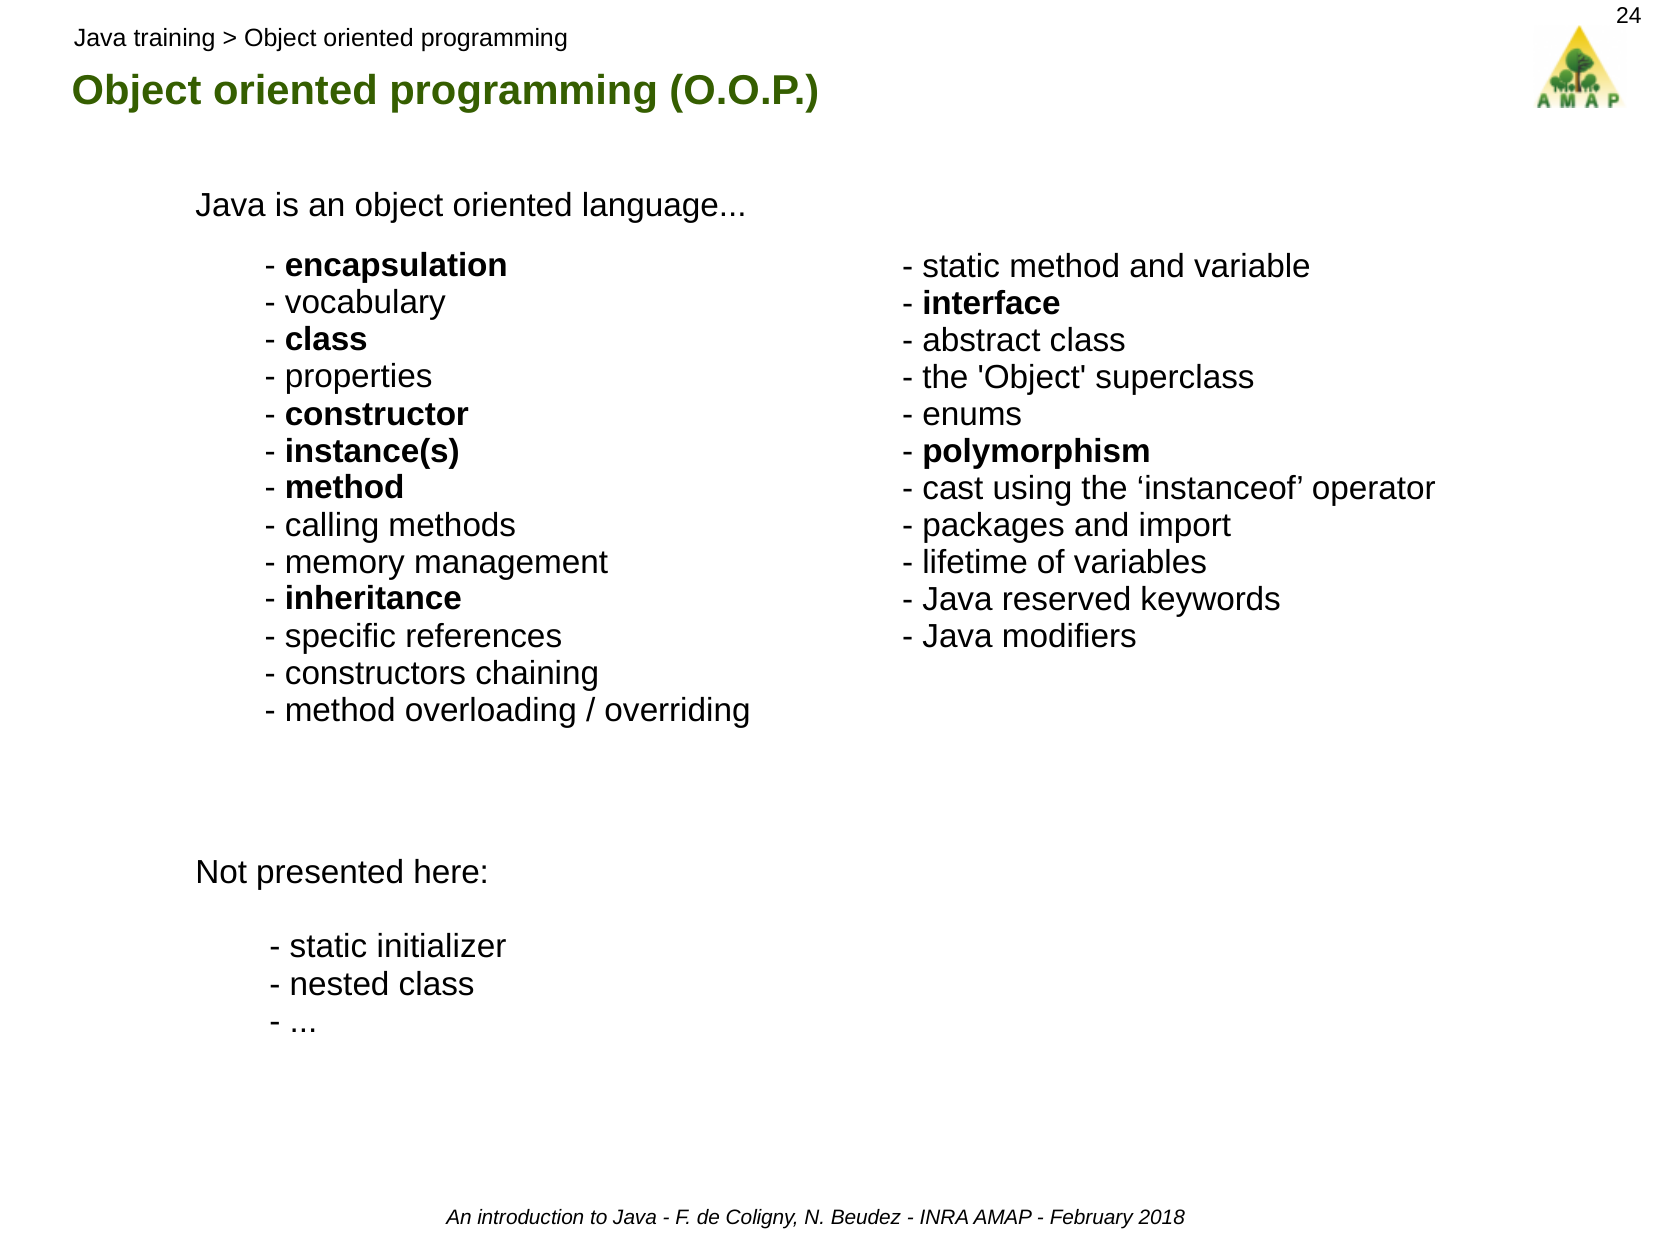

24
Java training > Object oriented programming
Object oriented programming (O.O.P.)
Java is an object oriented language...
- encapsulation
- vocabulary
- class
- properties
- constructor
- instance(s)
- method
- calling methods
- memory management
- inheritance
- specific references
- constructors chaining
- method overloading / overriding
- static method and variable
- interface
- abstract class
- the 'Object' superclass
- enums
- polymorphism
- cast using the ‘instanceof’ operator
- packages and import
- lifetime of variables
- Java reserved keywords
- Java modifiers
Not presented here:
	- static initializer
	- nested class
	- ...